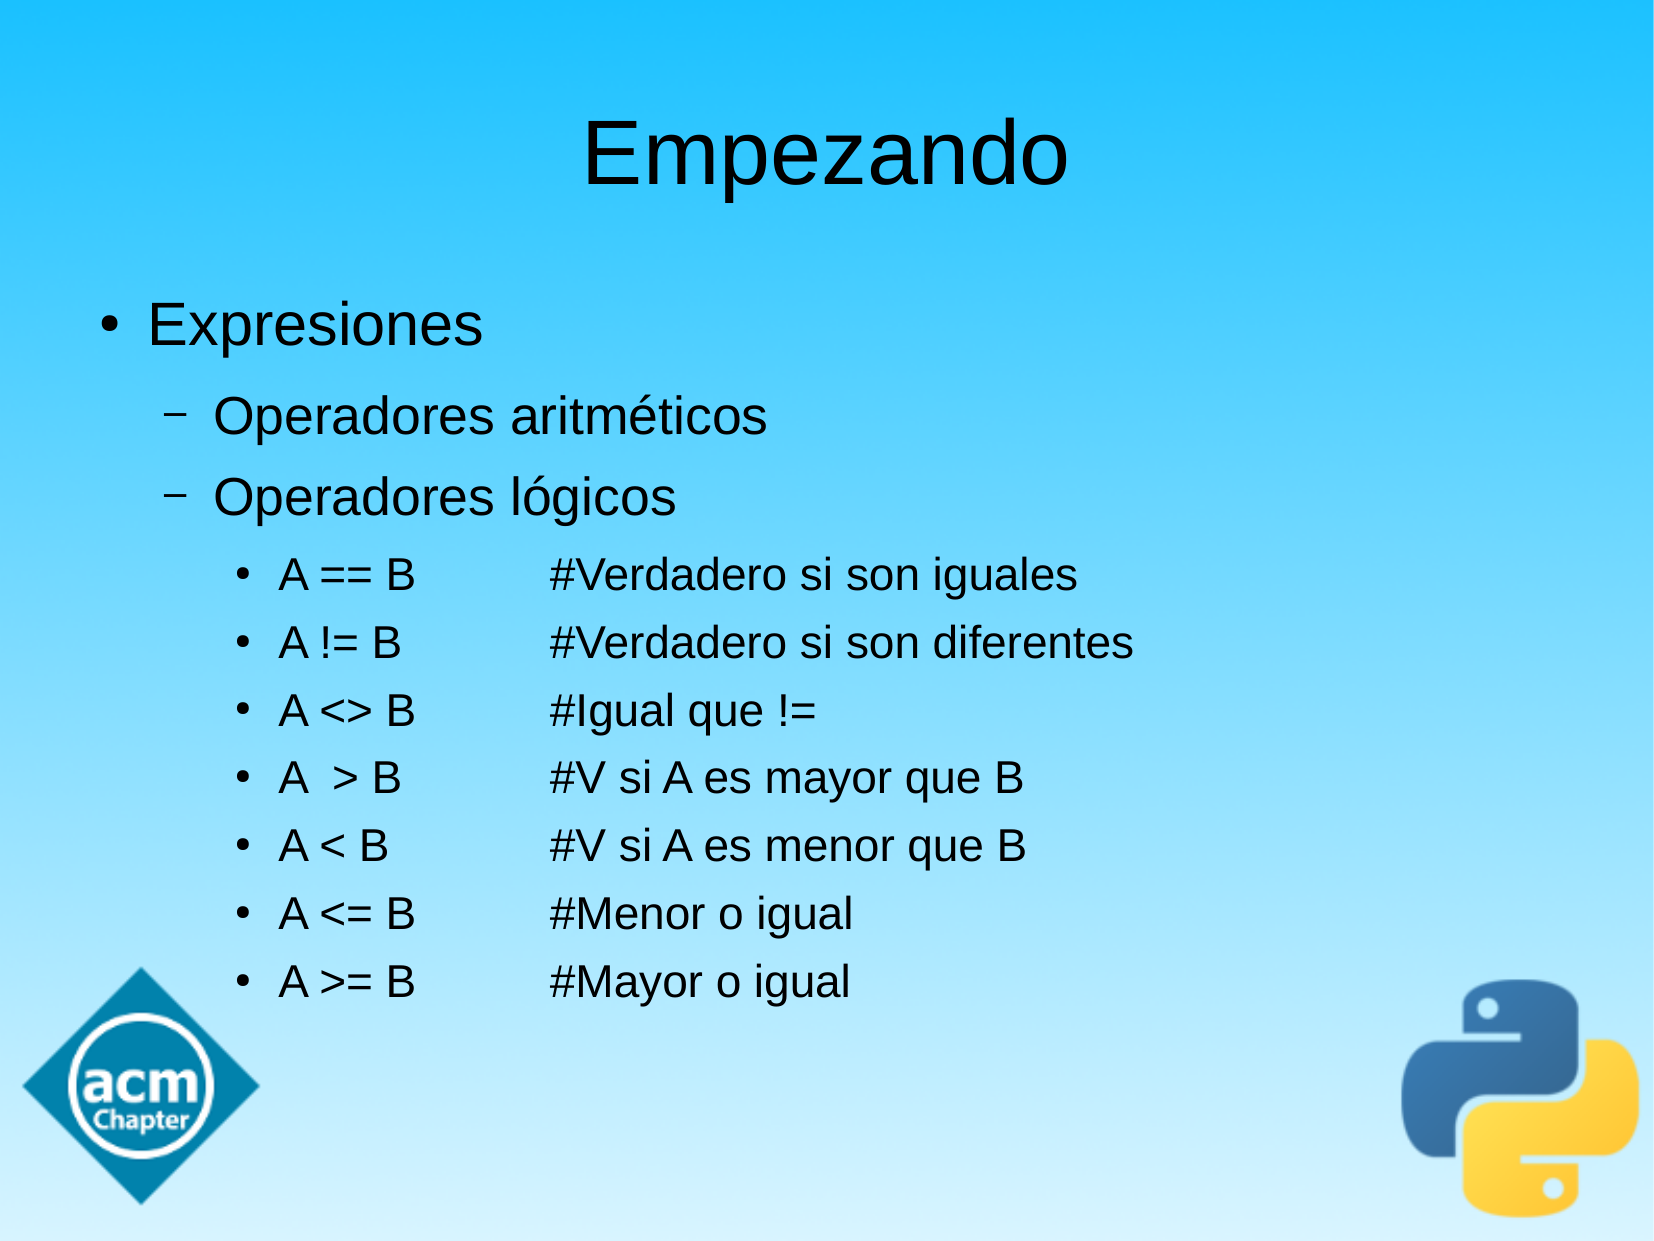

# Empezando
Expresiones
Operadores aritméticos
Operadores lógicos
A == B		#Verdadero si son iguales
A != B			#Verdadero si son diferentes
A <> B		#Igual que !=
A > B			#V si A es mayor que B
A < B			#V si A es menor que B
A <= B		#Menor o igual
A >= B		#Mayor o igual